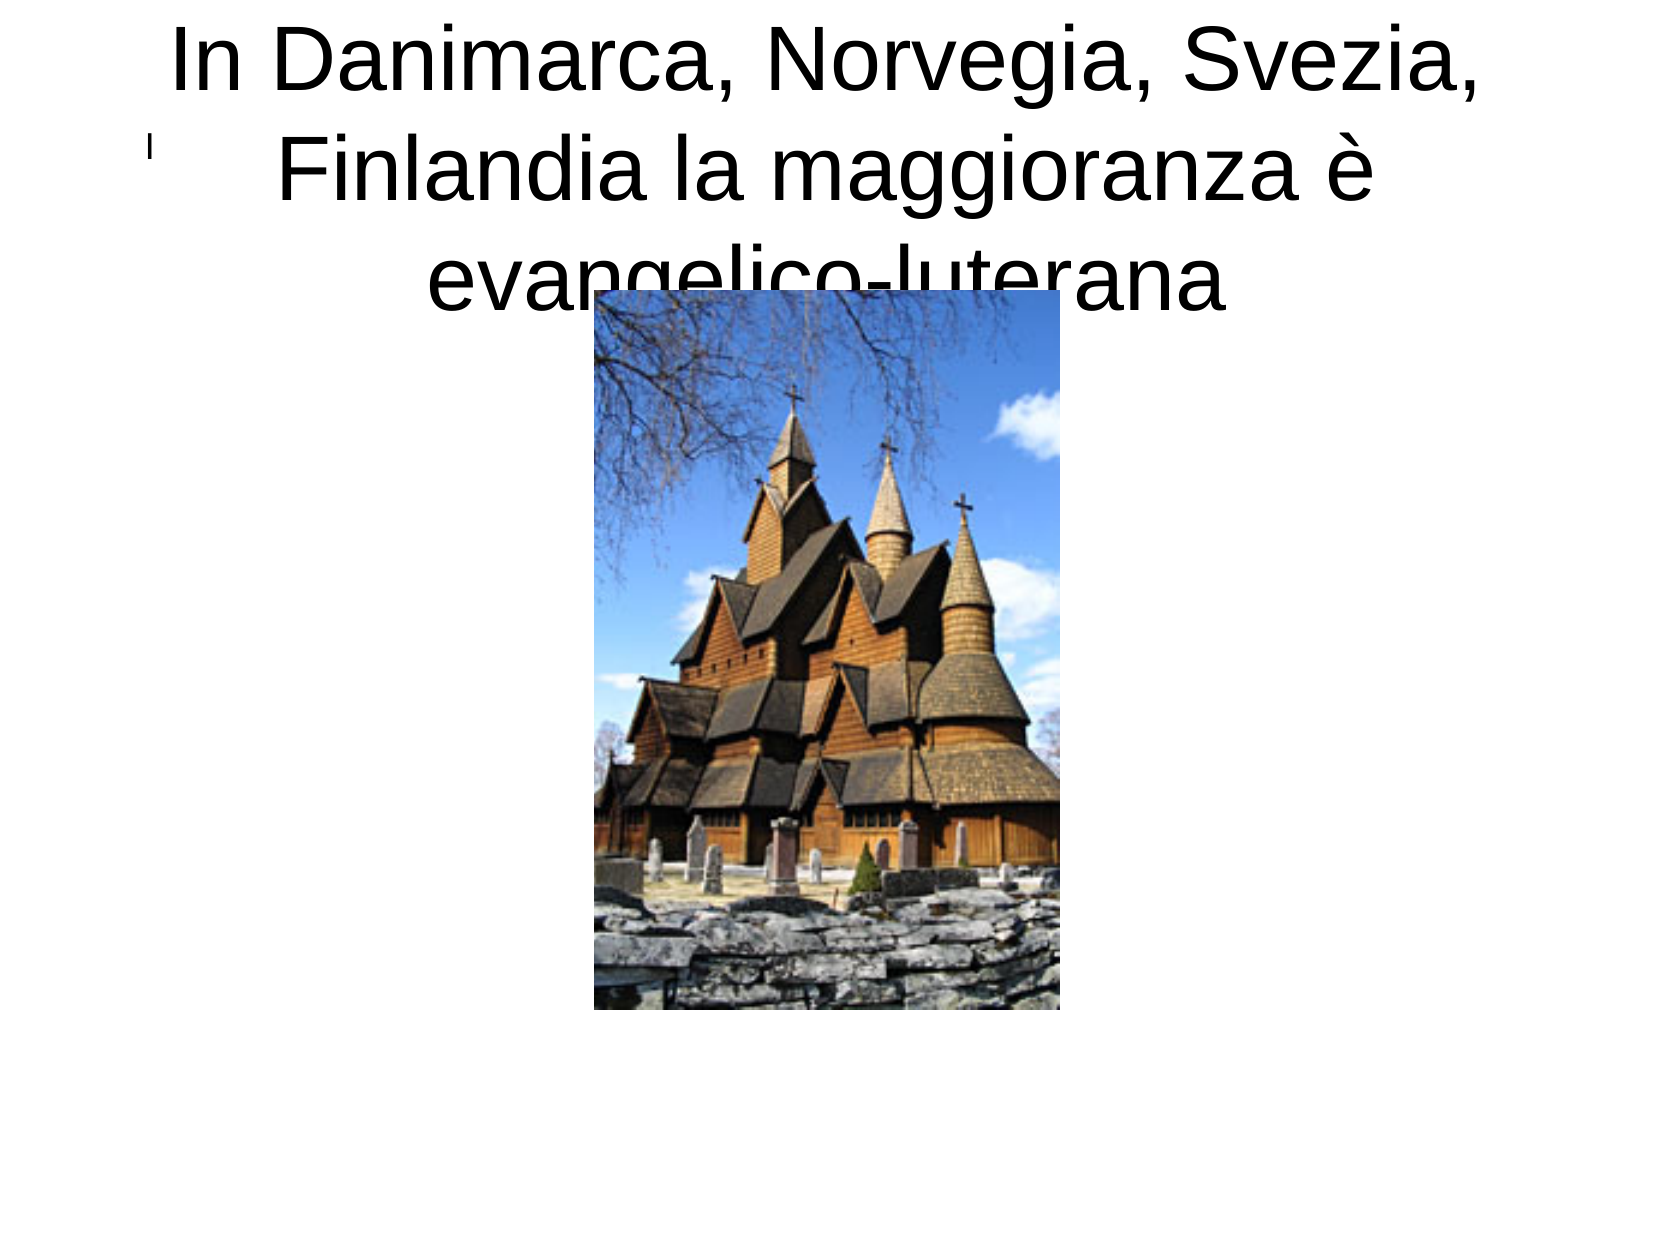

# In Danimarca, Norvegia, Svezia, Finlandia la maggioranza è evangelico-luterana
I